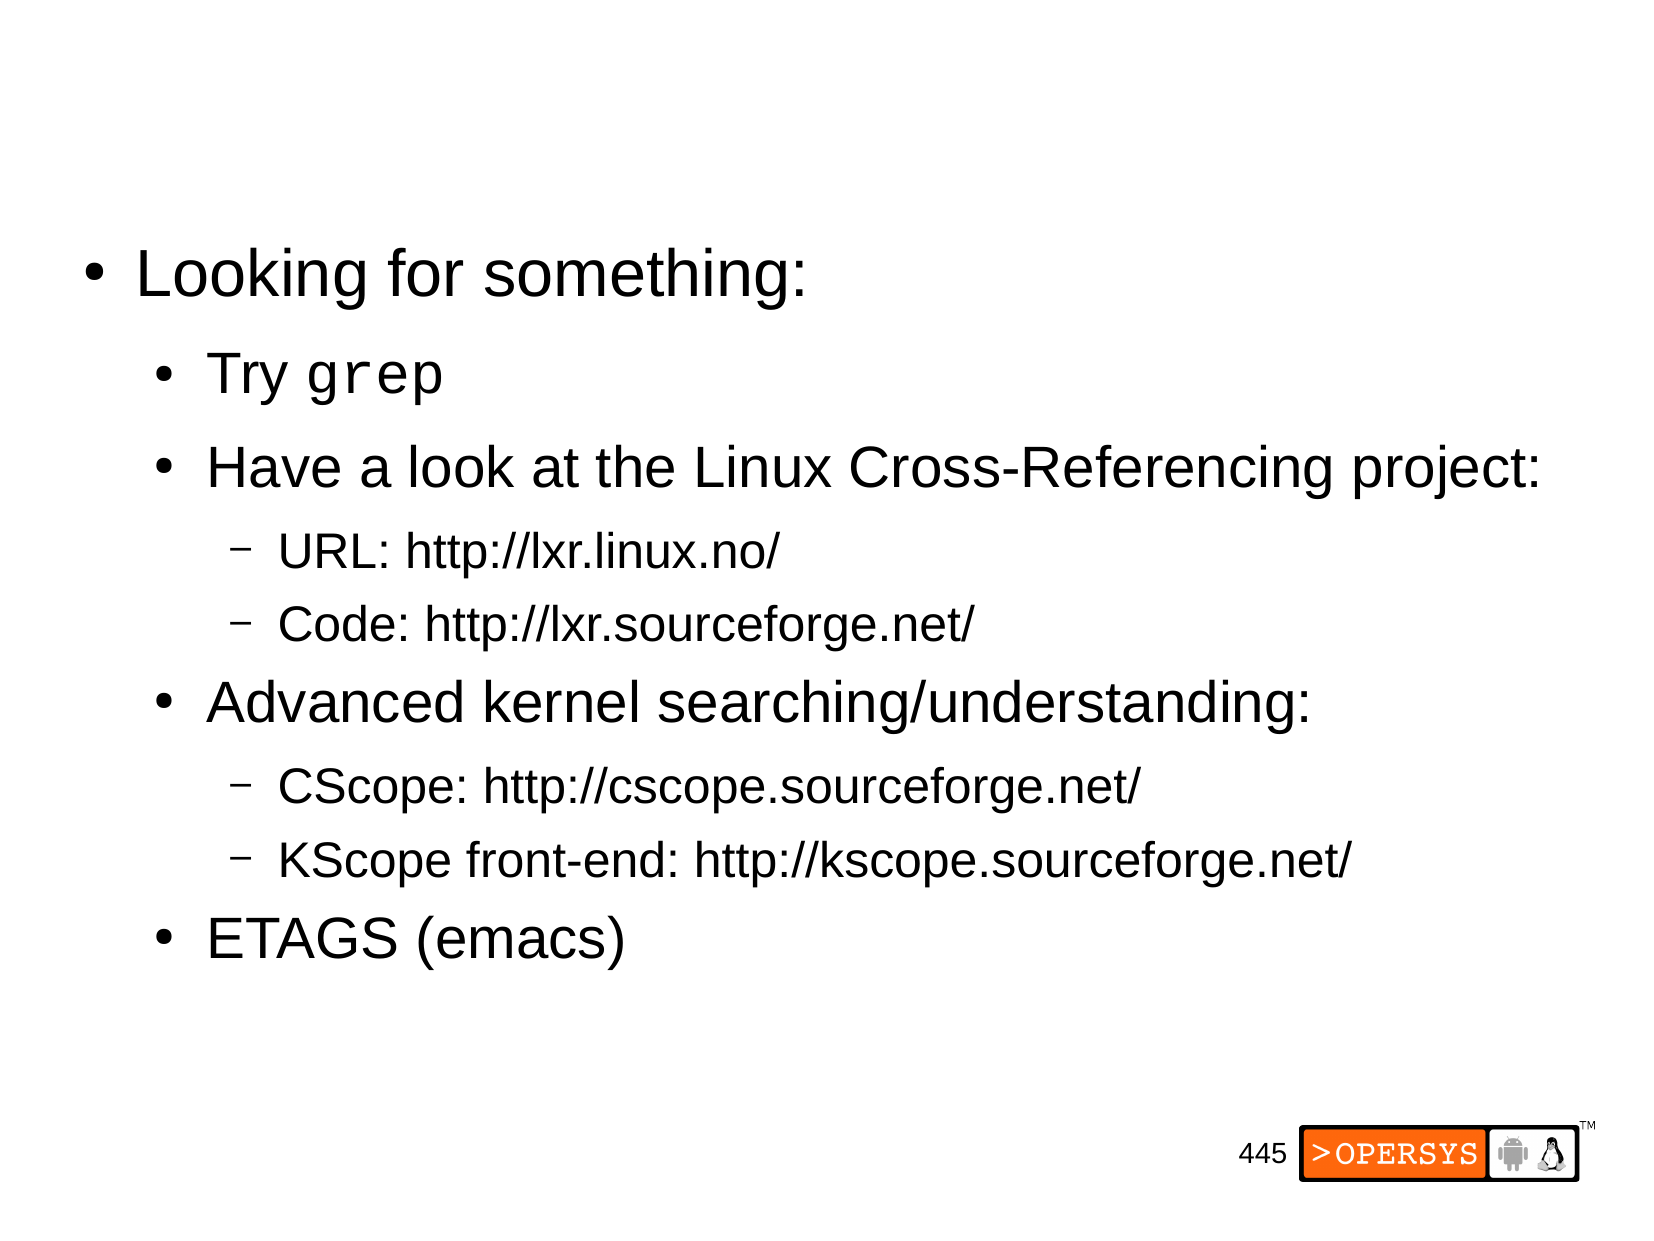

# Looking for something:
Try grep
Have a look at the Linux Cross-Referencing project:
URL: http://lxr.linux.no/
Code: http://lxr.sourceforge.net/
Advanced kernel searching/understanding:
CScope: http://cscope.sourceforge.net/
KScope front-end: http://kscope.sourceforge.net/
ETAGS (emacs)